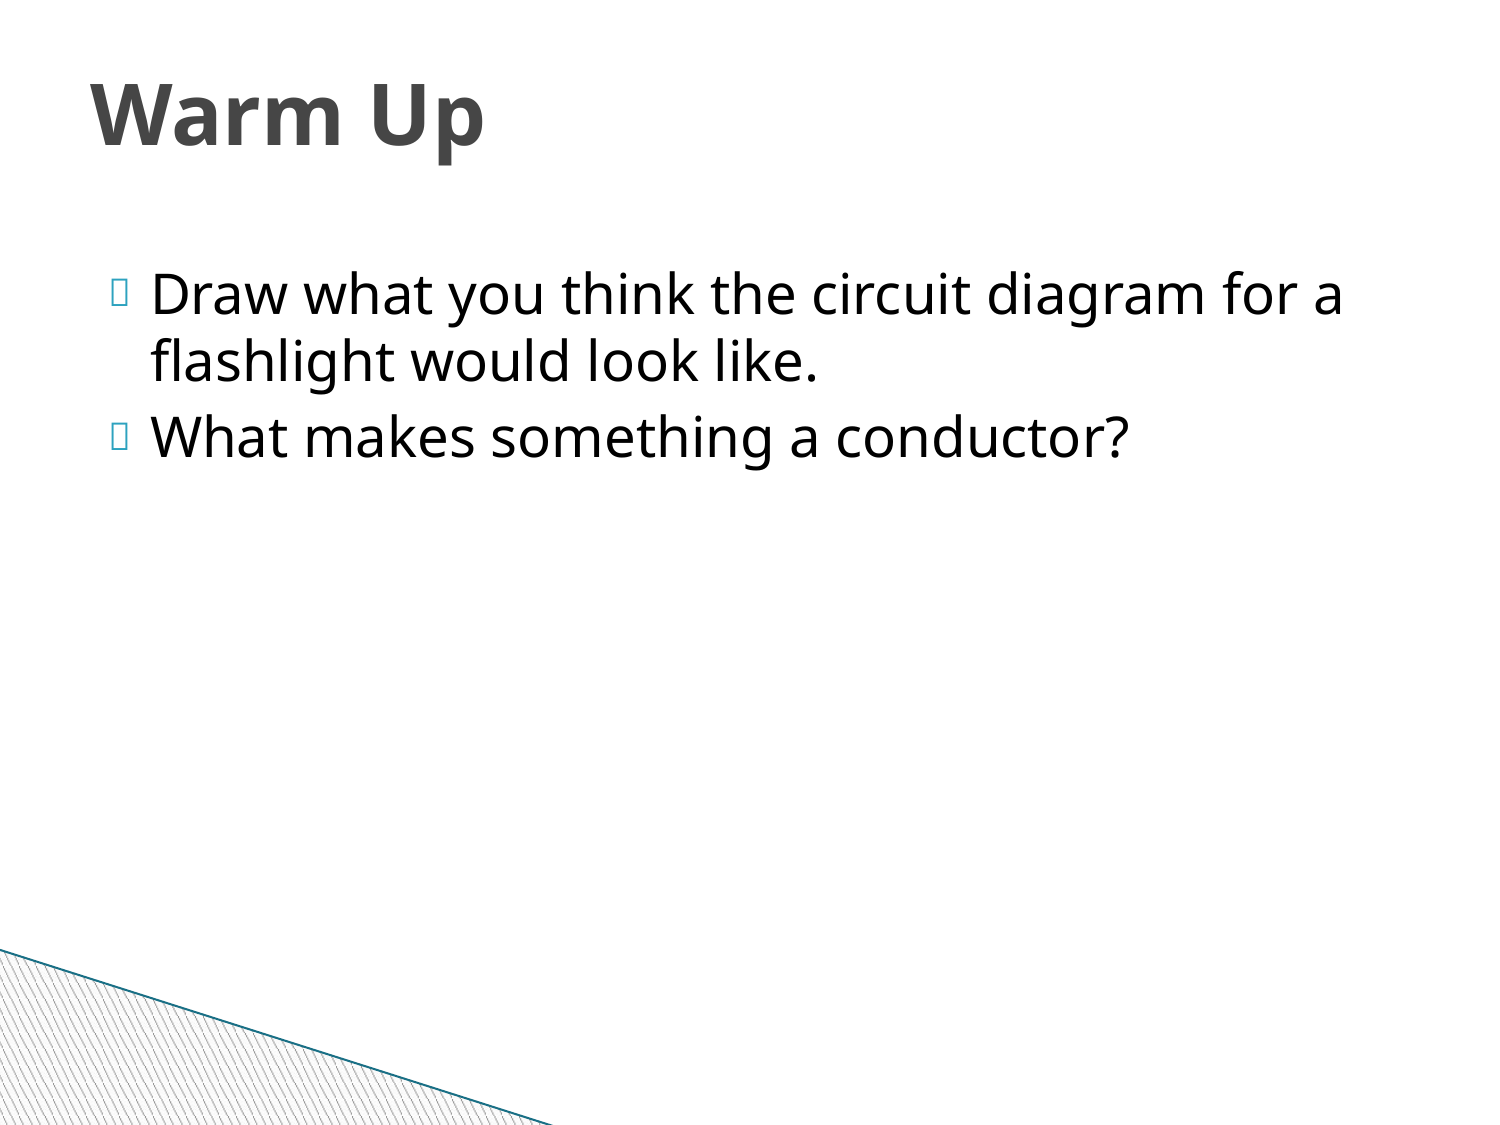

Warm Up
# Draw what you think the circuit diagram for a flashlight would look like.
What makes something a conductor?